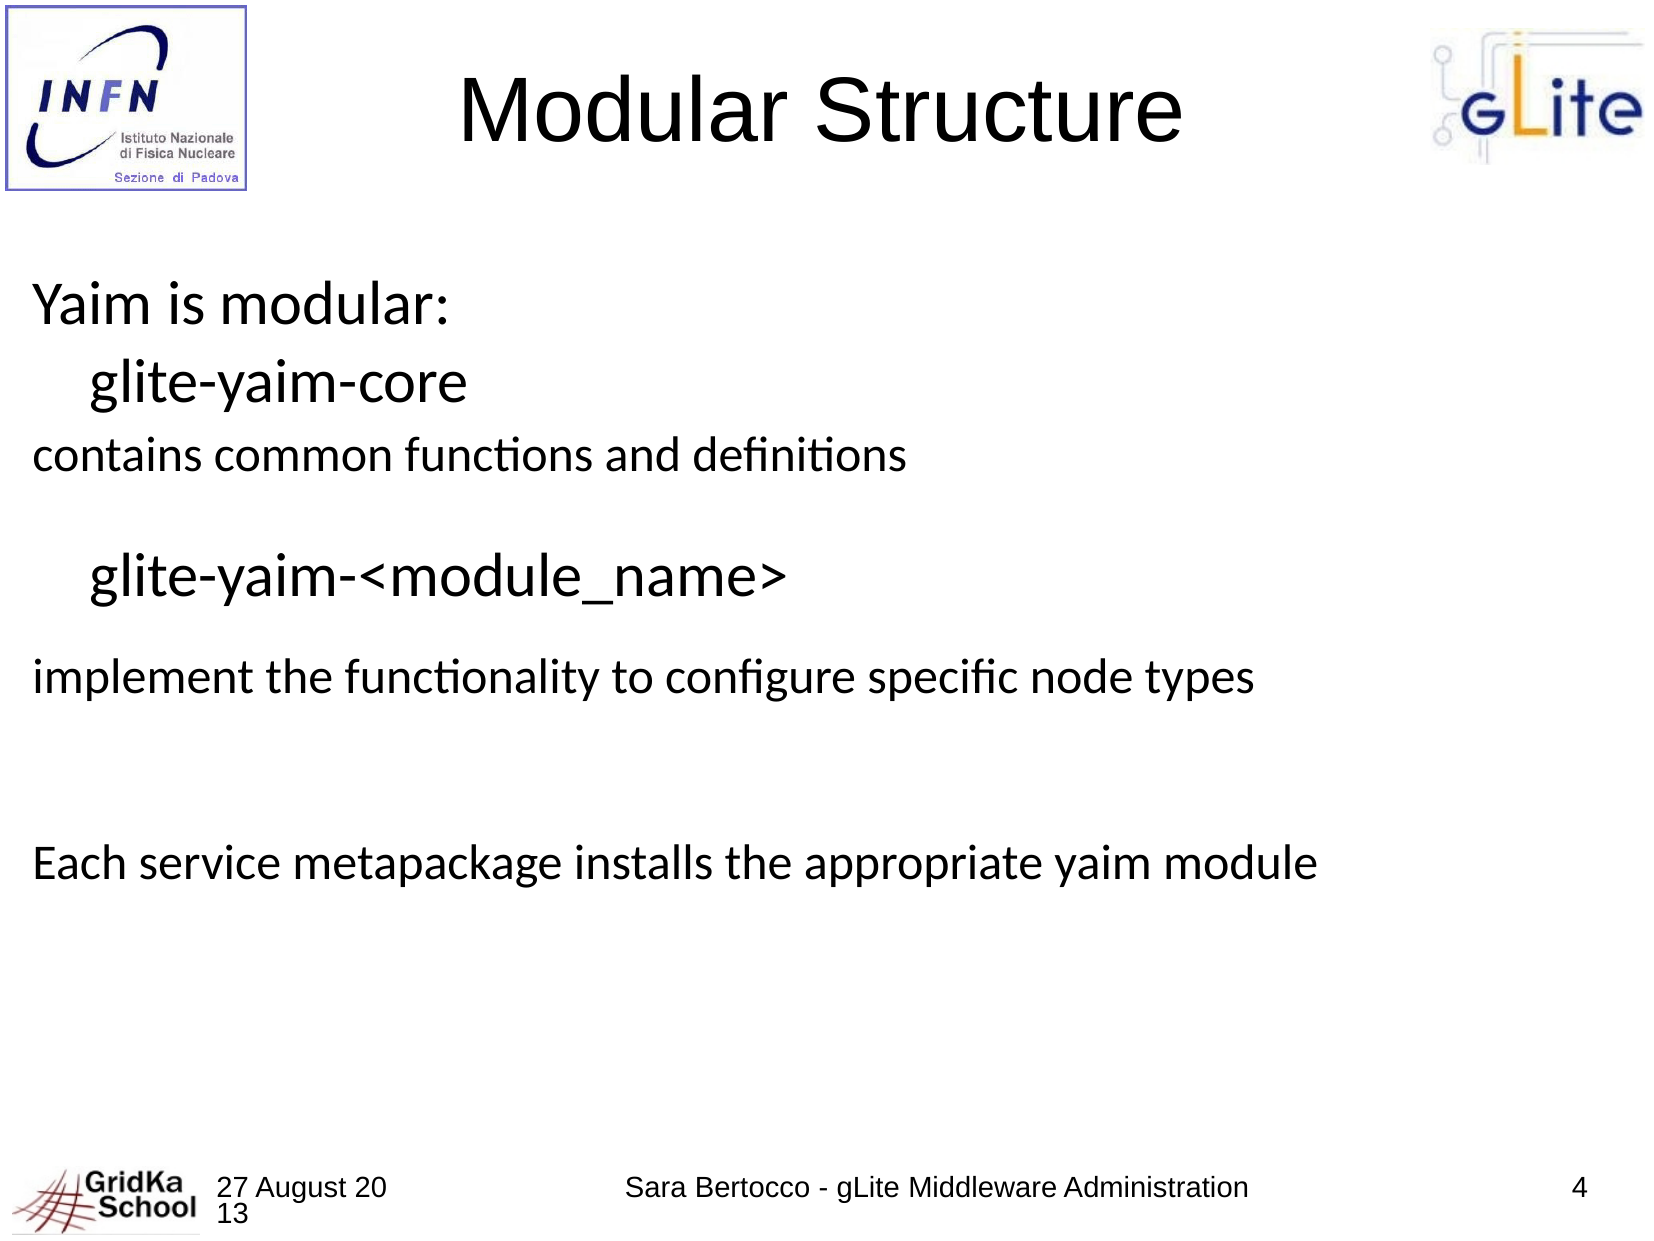

# Modular Structure
Yaim is modular:
	glite-yaim-core
contains common functions and definitions
	glite-yaim-<module_name>
implement the functionality to configure specific node types
Each service metapackage installs the appropriate yaim module
27 August 2013
Sara Bertocco - gLite Middleware Administration
4